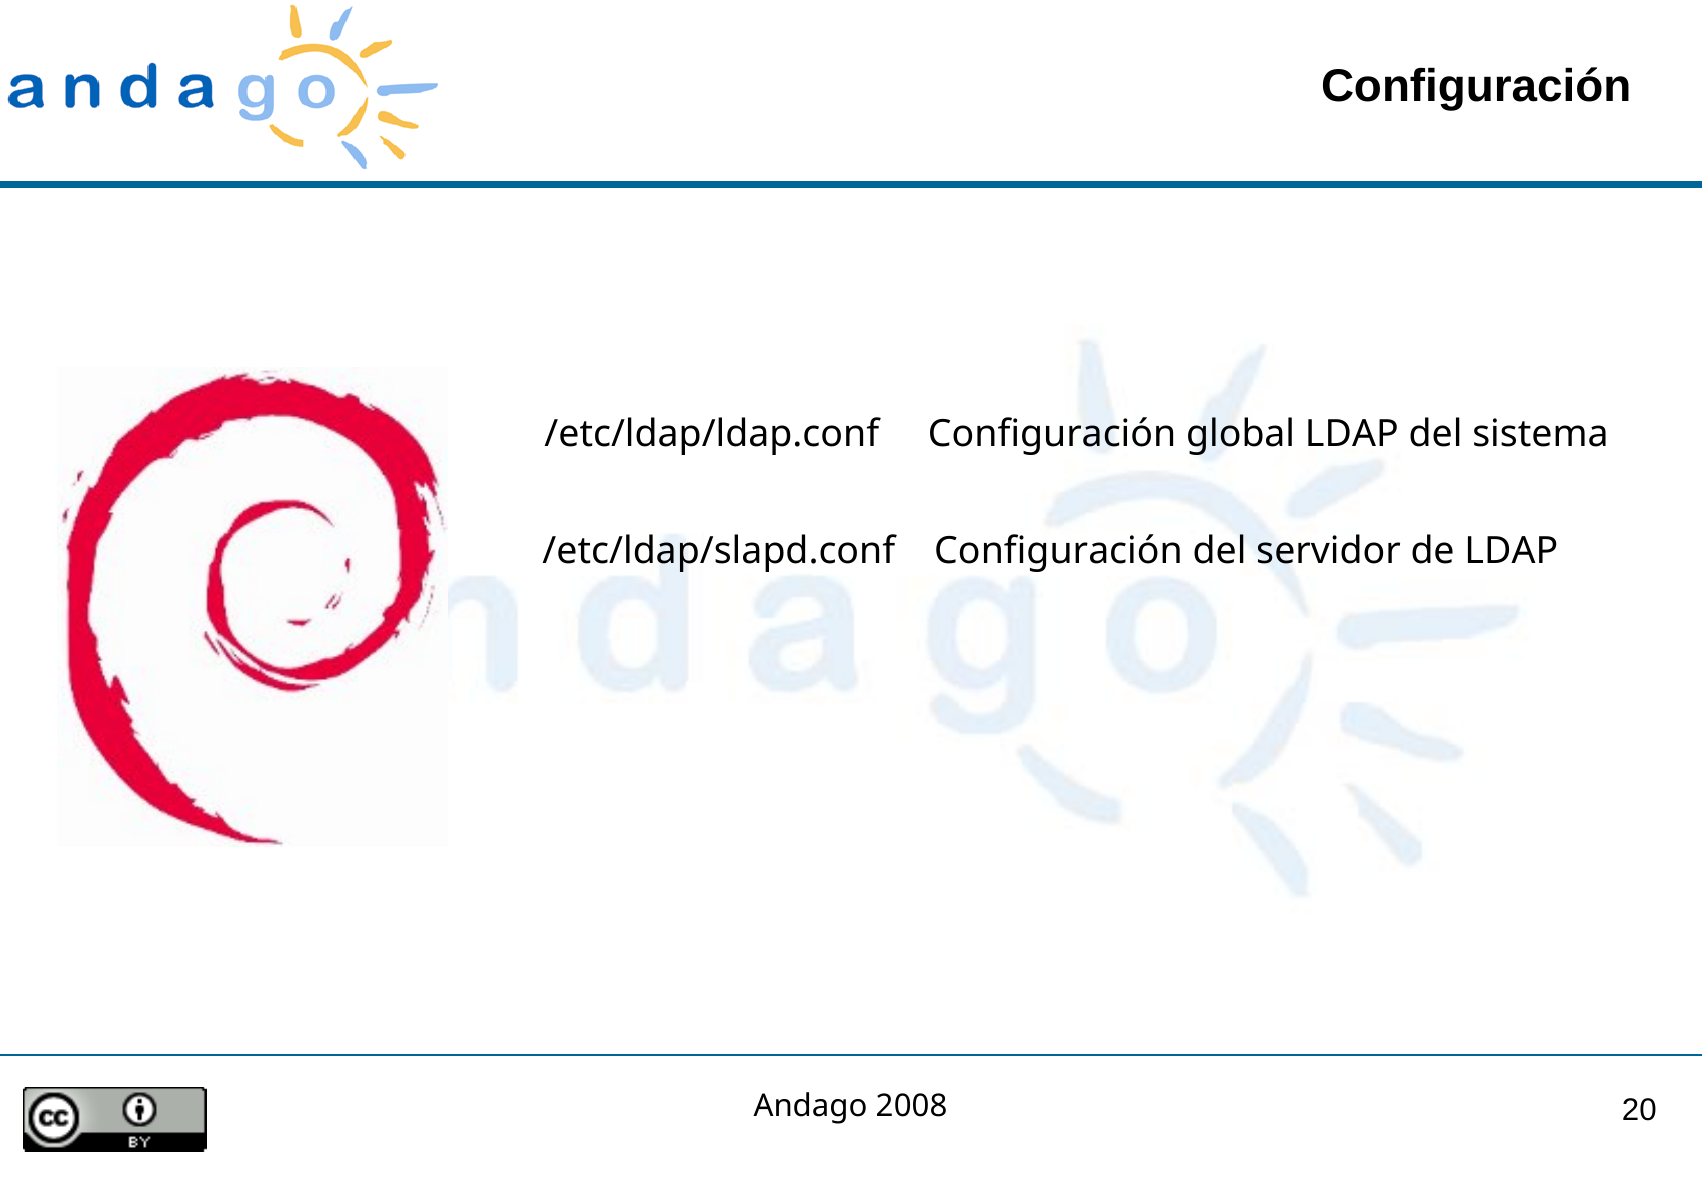

# Configuración
/etc/ldap/ldap.conf Configuración global LDAP del sistema
/etc/ldap/slapd.conf Configuración del servidor de LDAP